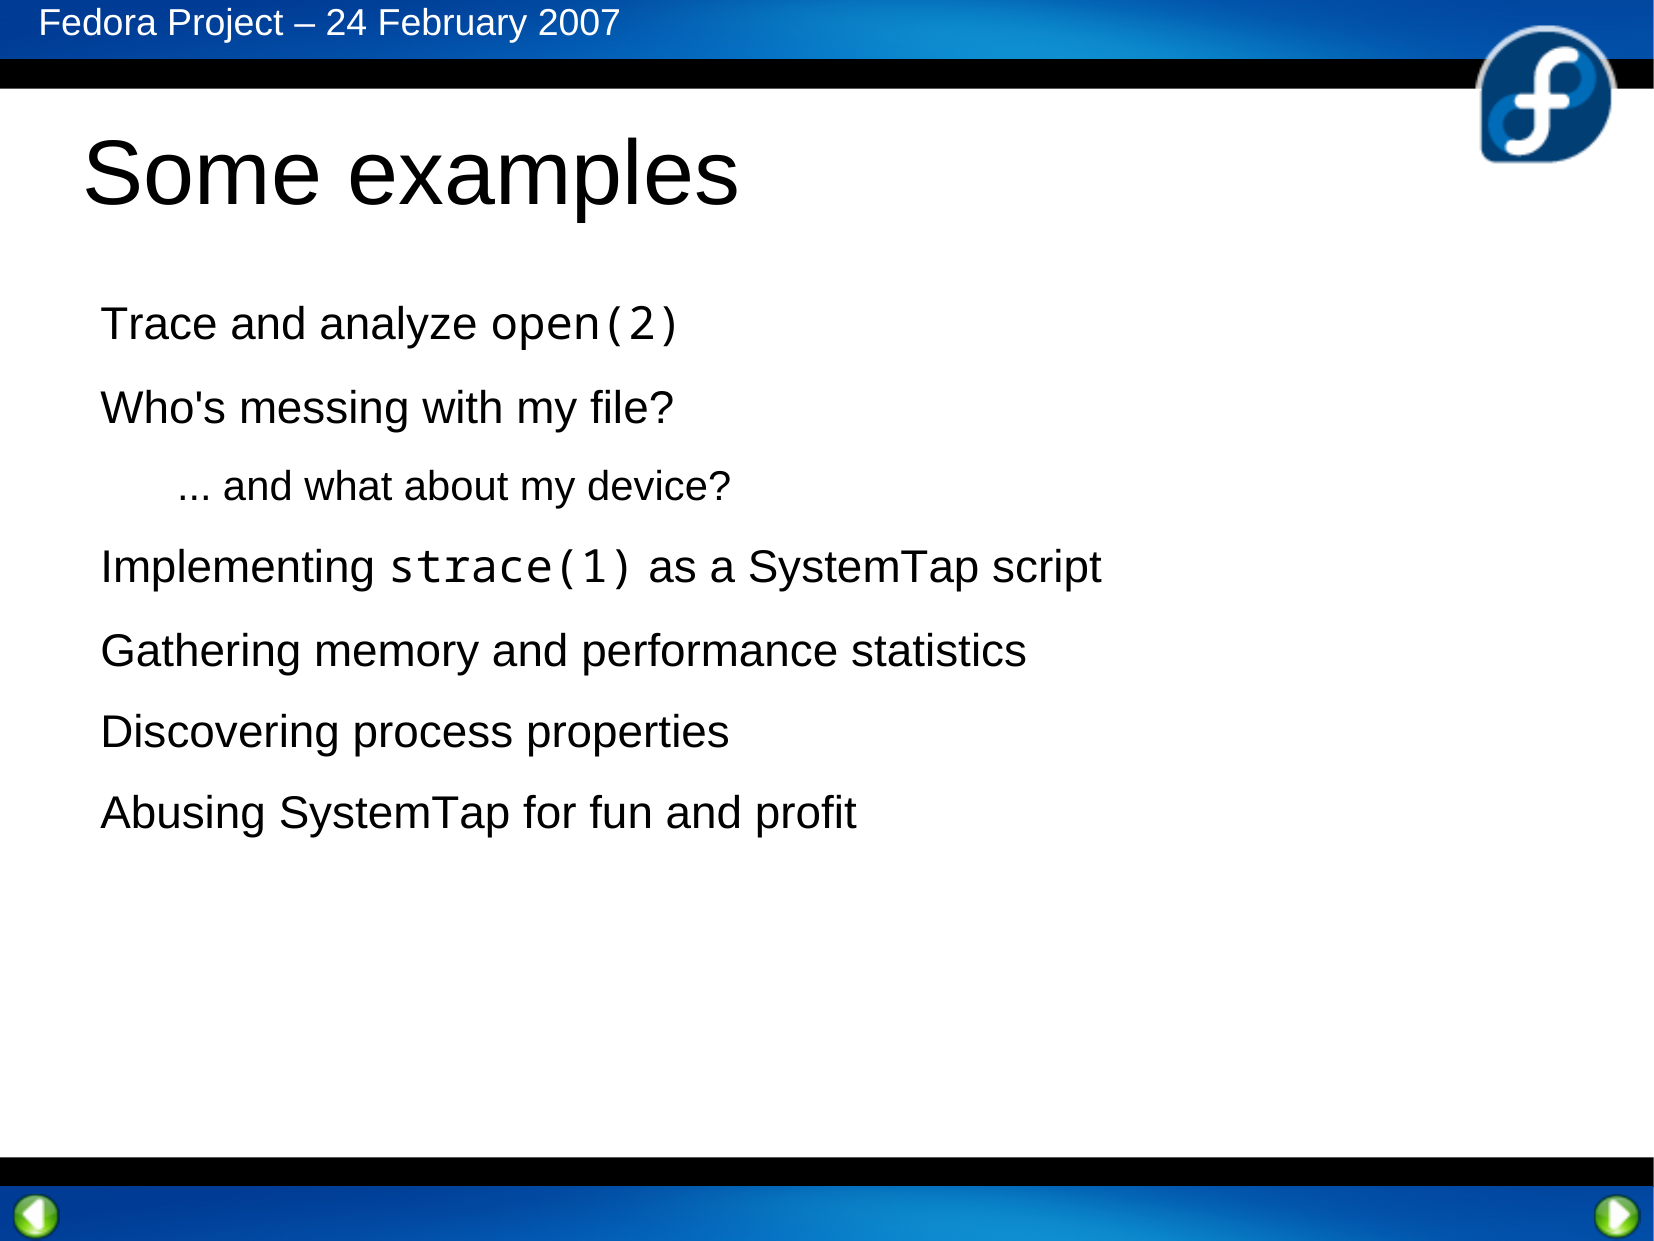

# Some examples
Trace and analyze open(2)
Who's messing with my file?
... and what about my device?
Implementing strace(1) as a SystemTap script
Gathering memory and performance statistics
Discovering process properties
Abusing SystemTap for fun and profit